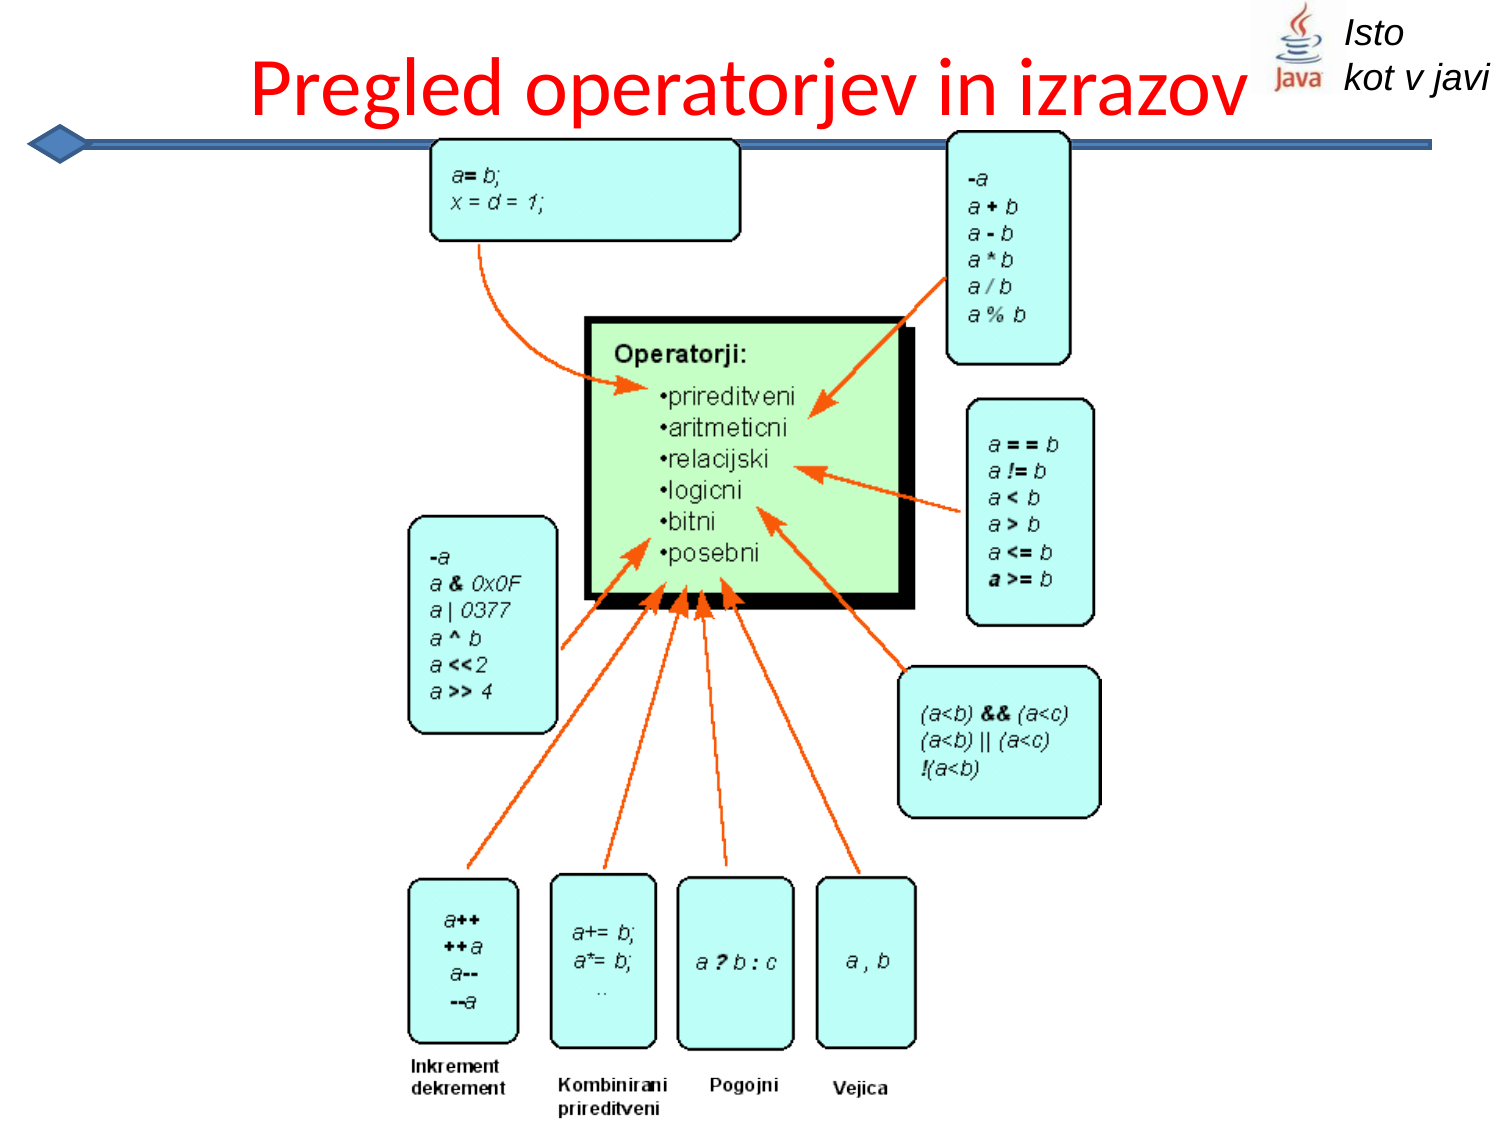

Isto
kot v javi
# Pregled operatorjev in izrazov